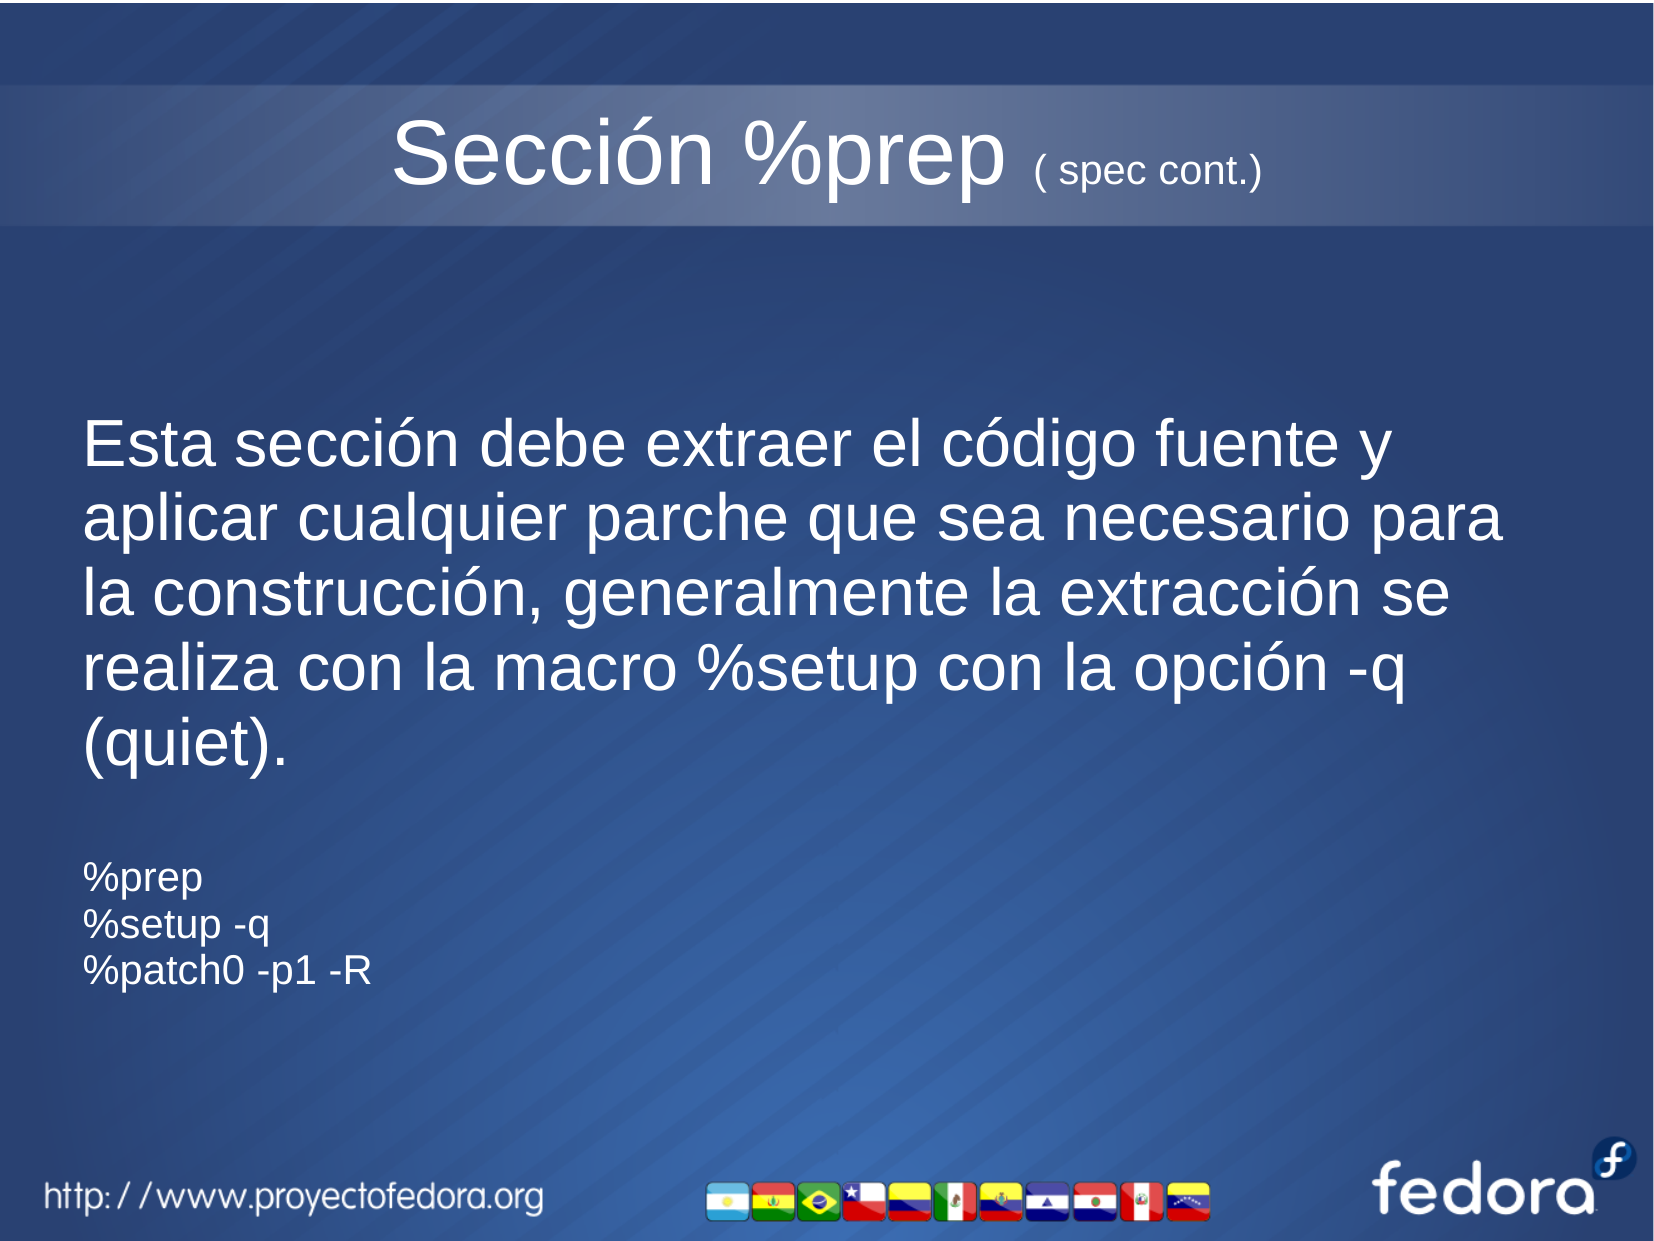

Sección %prep ( spec cont.)
# Esta sección debe extraer el código fuente y aplicar cualquier parche que sea necesario para la construcción, generalmente la extracción se realiza con la macro %setup con la opción -q (quiet).
%prep
%setup -q
%patch0 -p1 -R